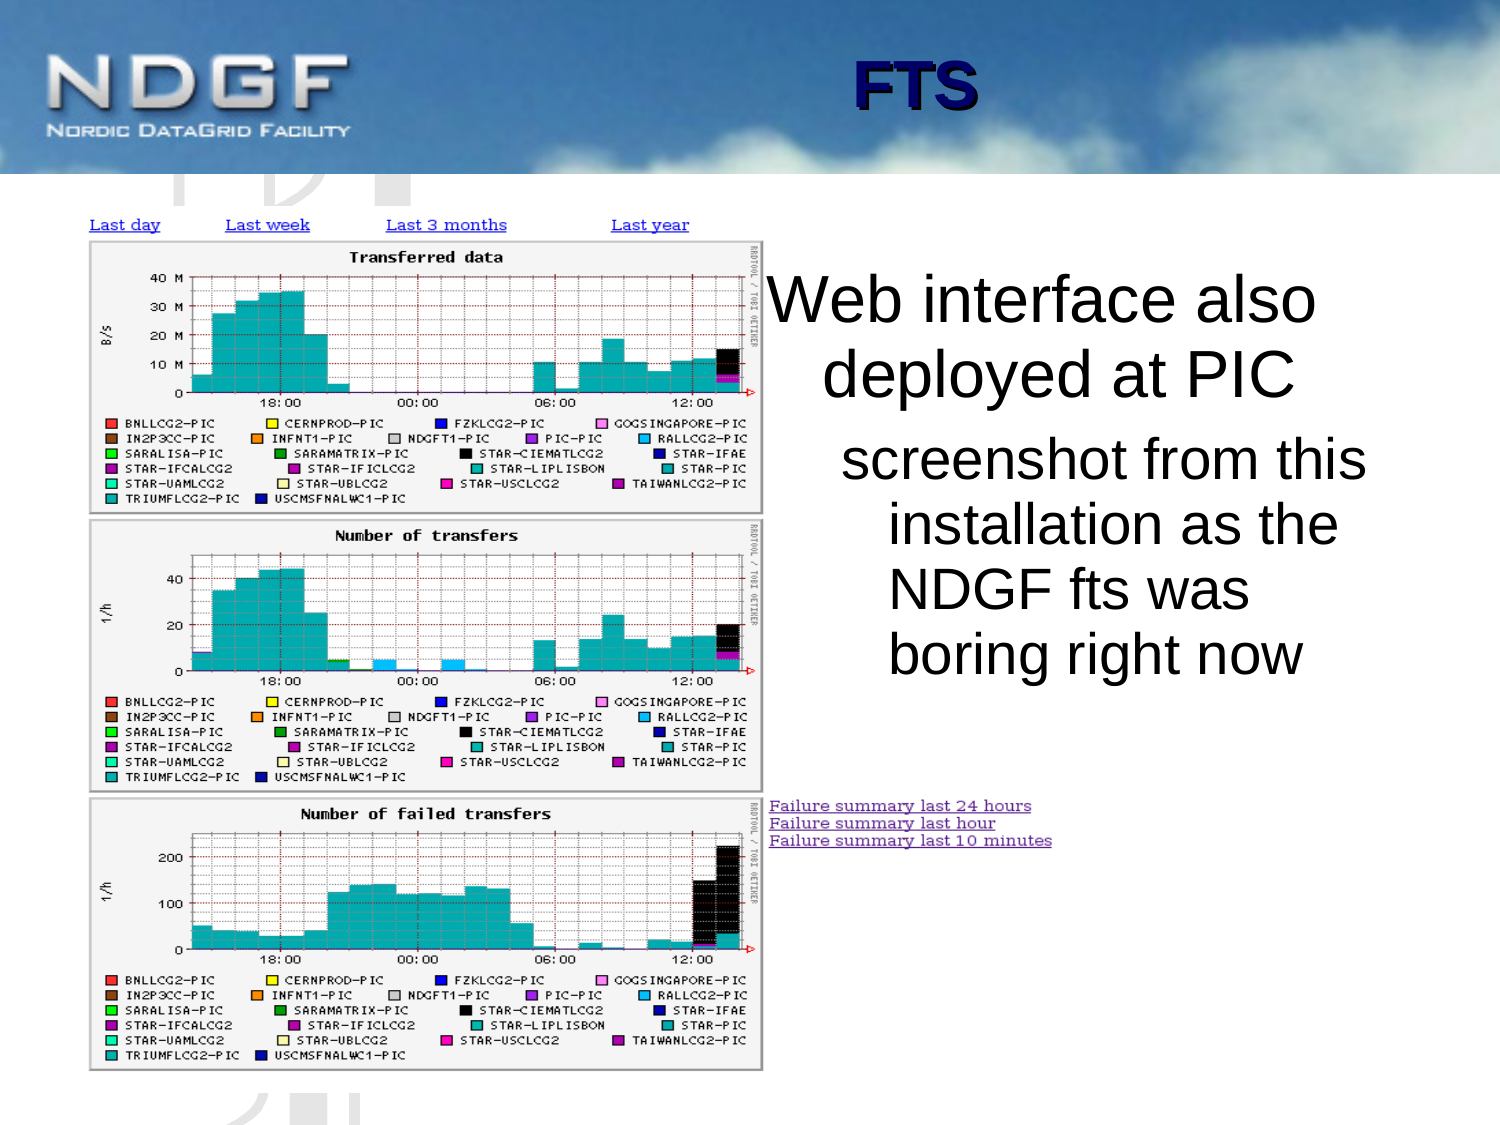

# FTS
Web interface also deployed at PIC
screenshot from this installation as the NDGF fts was boring right now